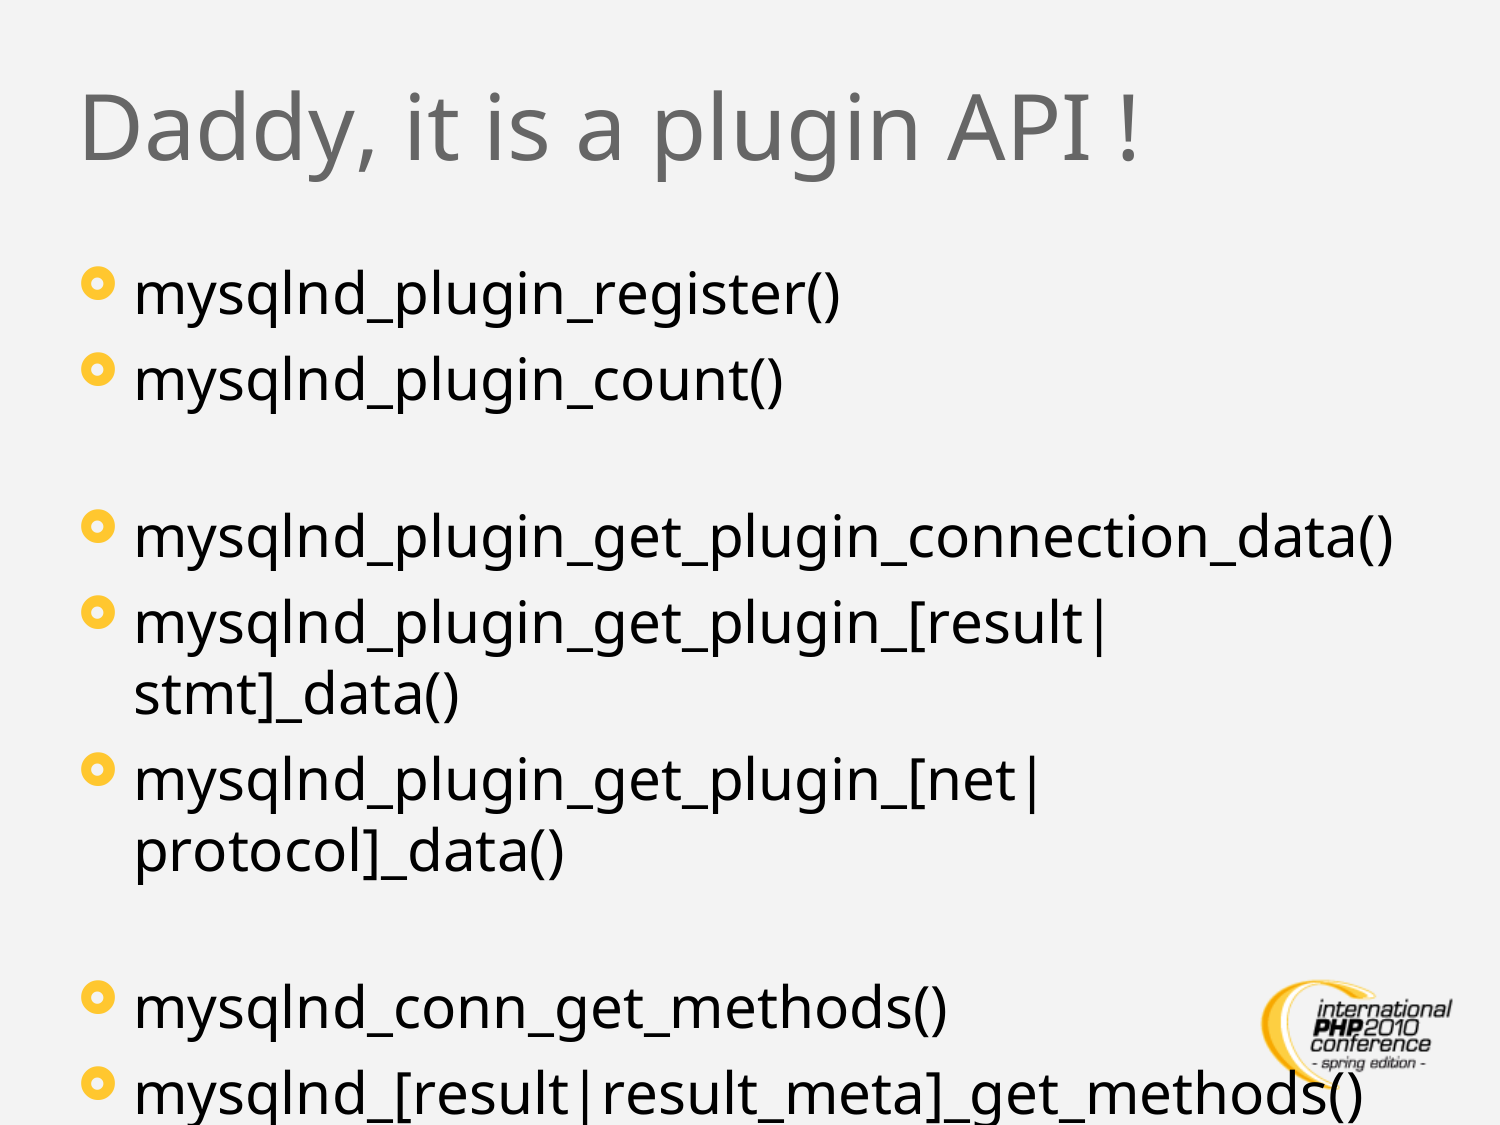

# Daddy, it is a plugin API !
mysqlnd_plugin_register()
mysqlnd_plugin_count()
mysqlnd_plugin_get_plugin_connection_data()
mysqlnd_plugin_get_plugin_[result|stmt]_data()
mysqlnd_plugin_get_plugin_[net|protocol]_data()
mysqlnd_conn_get_methods()
mysqlnd_[result|result_meta]_get_methods()
mysqlnd_[stmt|net|protocol]_get_methods()